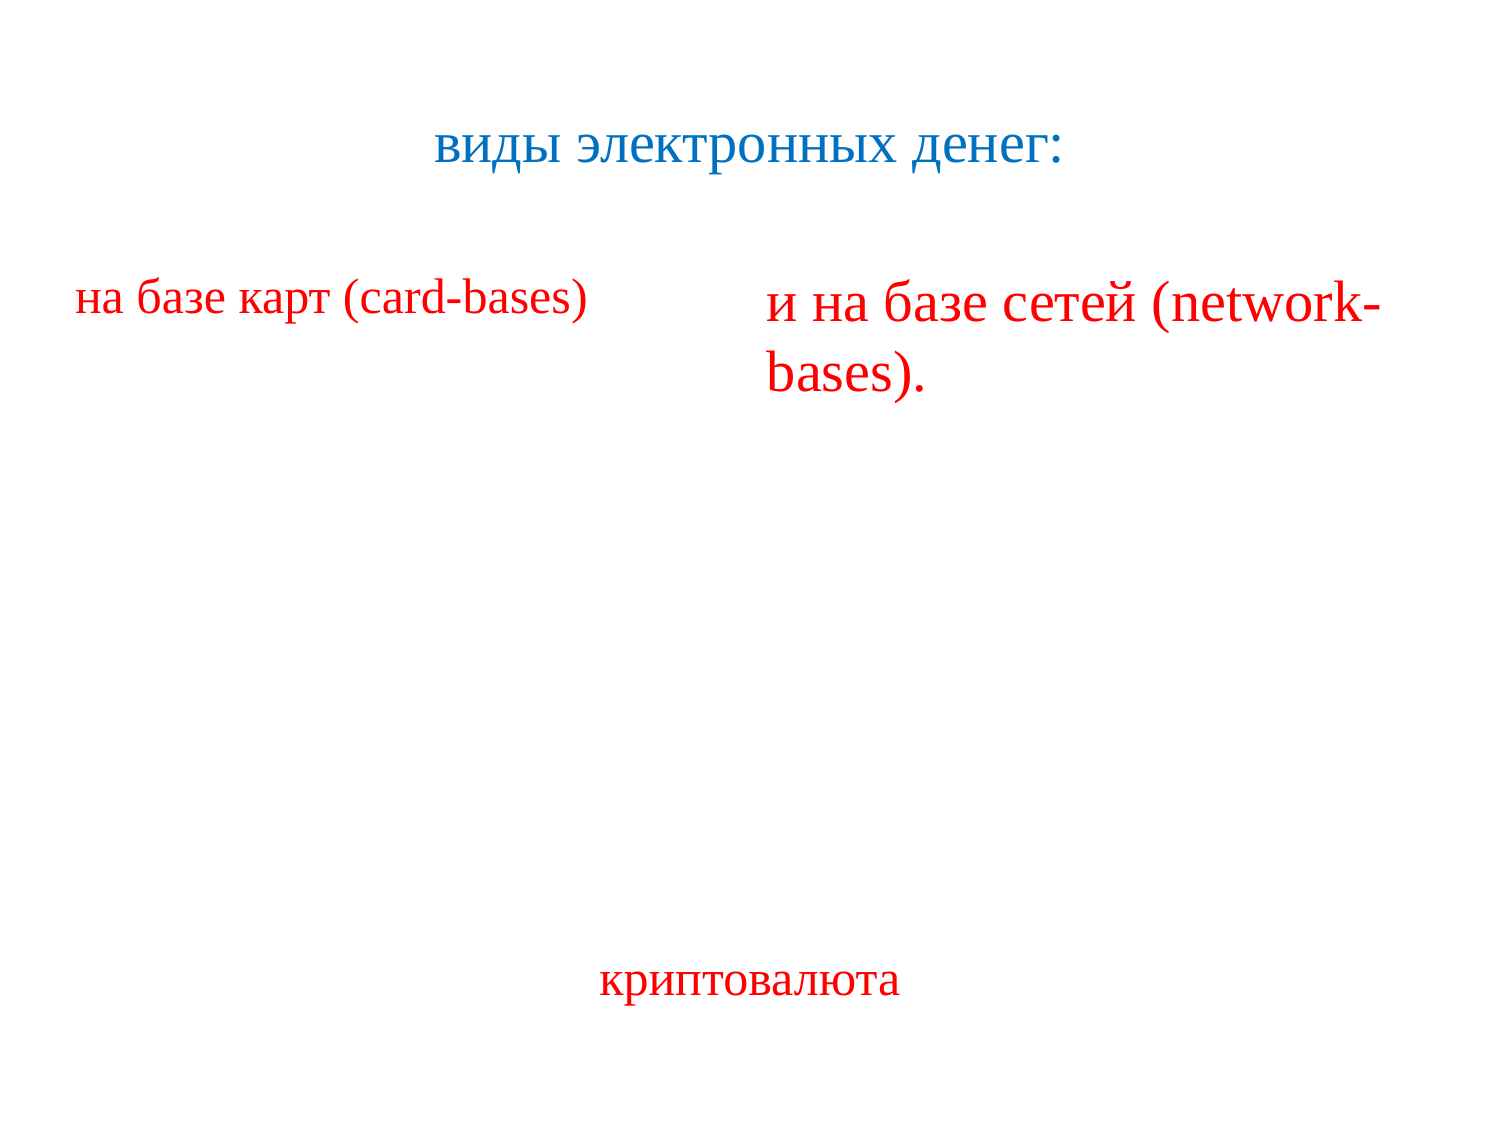

# виды электронных денег:
на базе карт (card-bases)
и на базе сетей (network-bases).
криптовалюта